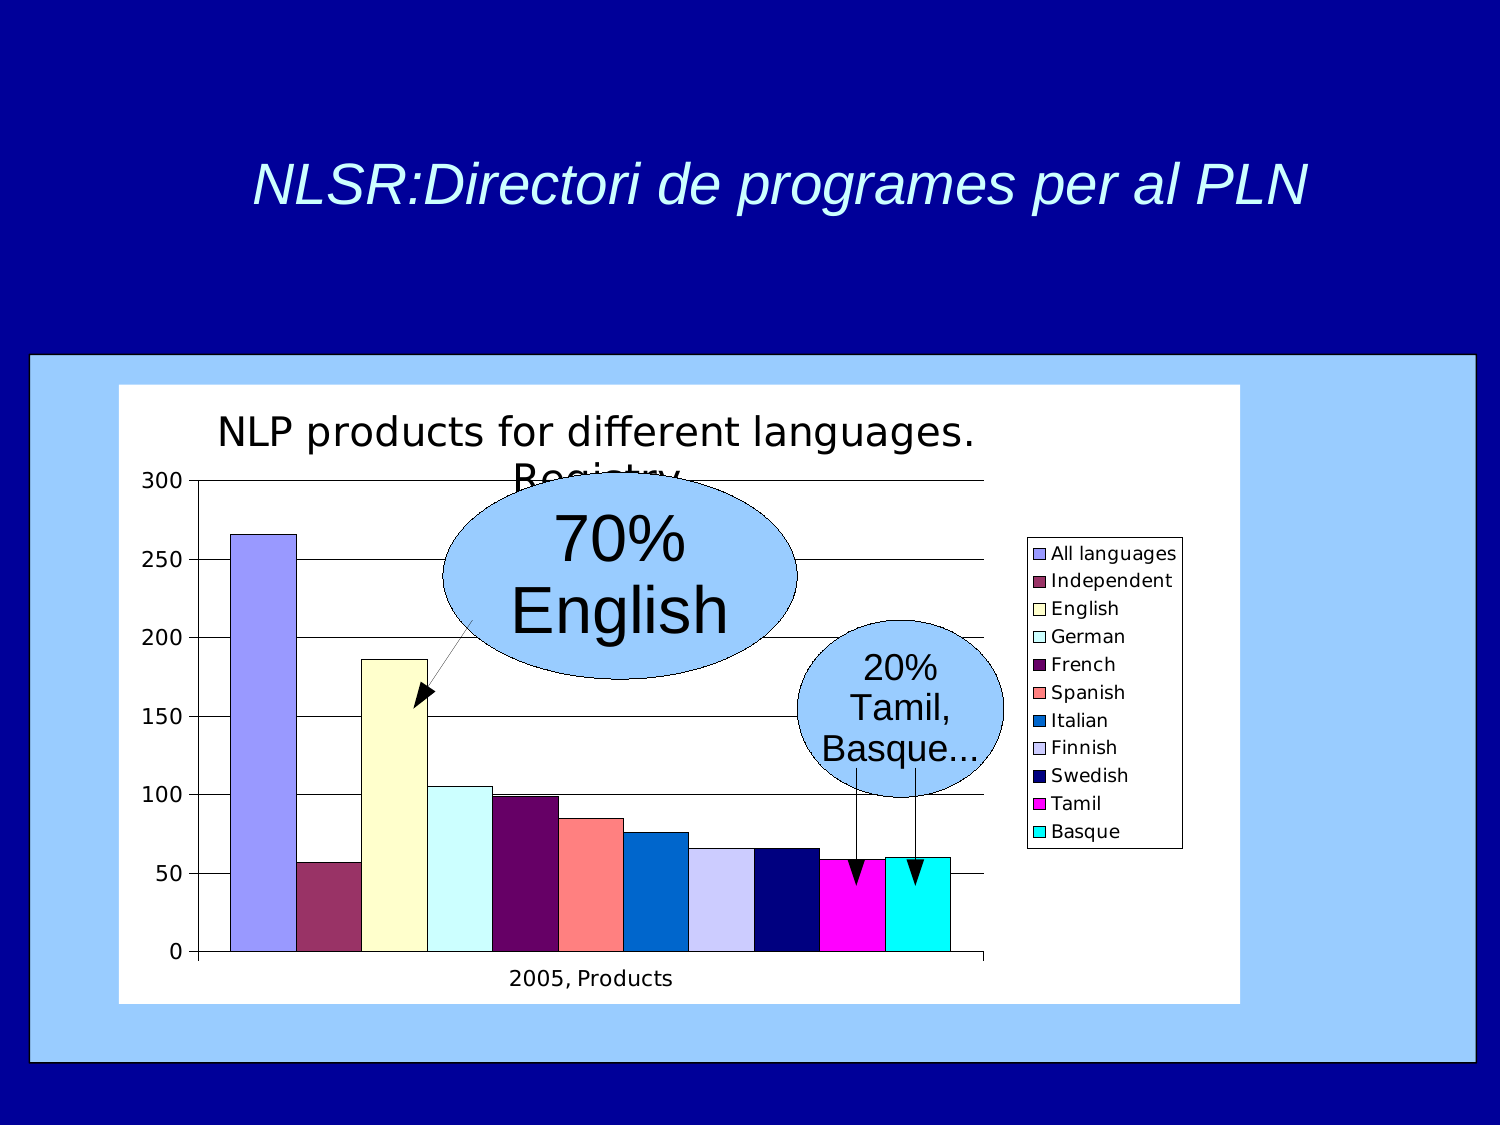

# NLSR:Directori de programes per al PLN
### Chart: NLP products for different languages. Registry
| Category | All languages | Independent | English | German | French | Spanish | Italian | Finnish | Swedish | Tamil | Basque |
|---|---|---|---|---|---|---|---|---|---|---|---|
| 2005, Products | 266.0 | 57.0 | 186.0 | 105.0 | 99.0 | 85.0 | 76.0 | 66.0 | 66.0 | 59.0 | 60.0 |70%
English
20%
Tamil,
Basque...